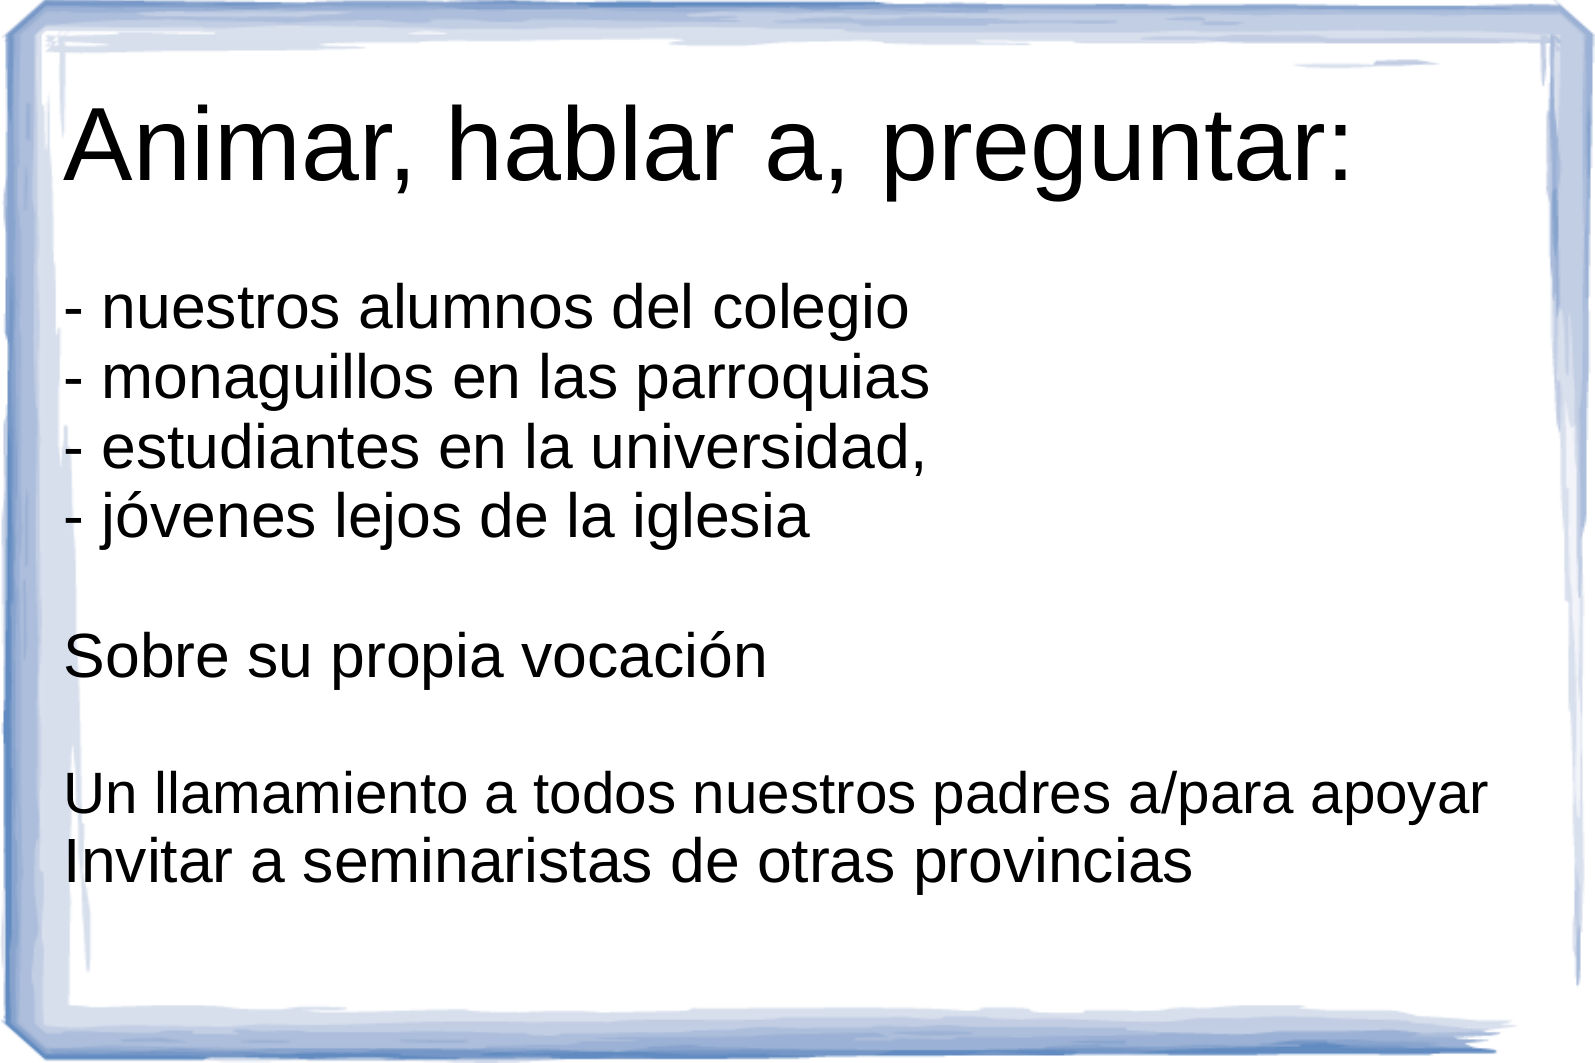

Animar, hablar a, preguntar:
- nuestros alumnos del colegio
- monaguillos en las parroquias
- estudiantes en la universidad,
- jóvenes lejos de la iglesia
Sobre su propia vocación
Un llamamiento a todos nuestros padres a/para apoyar
Invitar a seminaristas de otras provincias